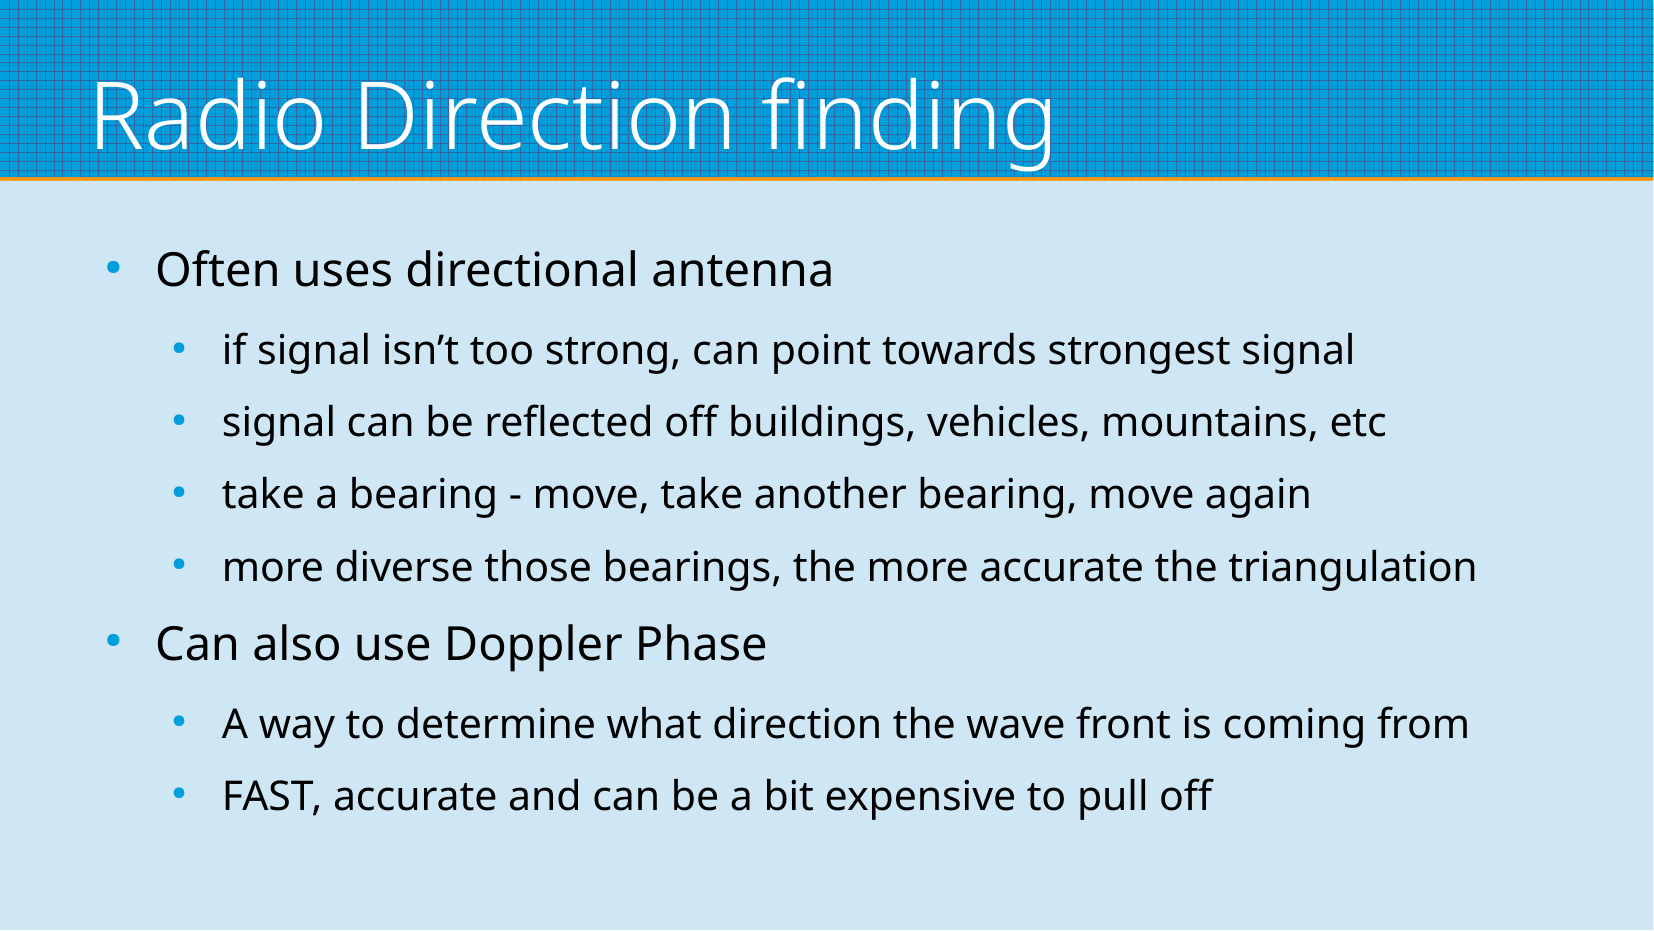

# Radio Direction finding
Often uses directional antenna
if signal isn’t too strong, can point towards strongest signal
signal can be reflected off buildings, vehicles, mountains, etc
take a bearing - move, take another bearing, move again
more diverse those bearings, the more accurate the triangulation
Can also use Doppler Phase
A way to determine what direction the wave front is coming from
FAST, accurate and can be a bit expensive to pull off